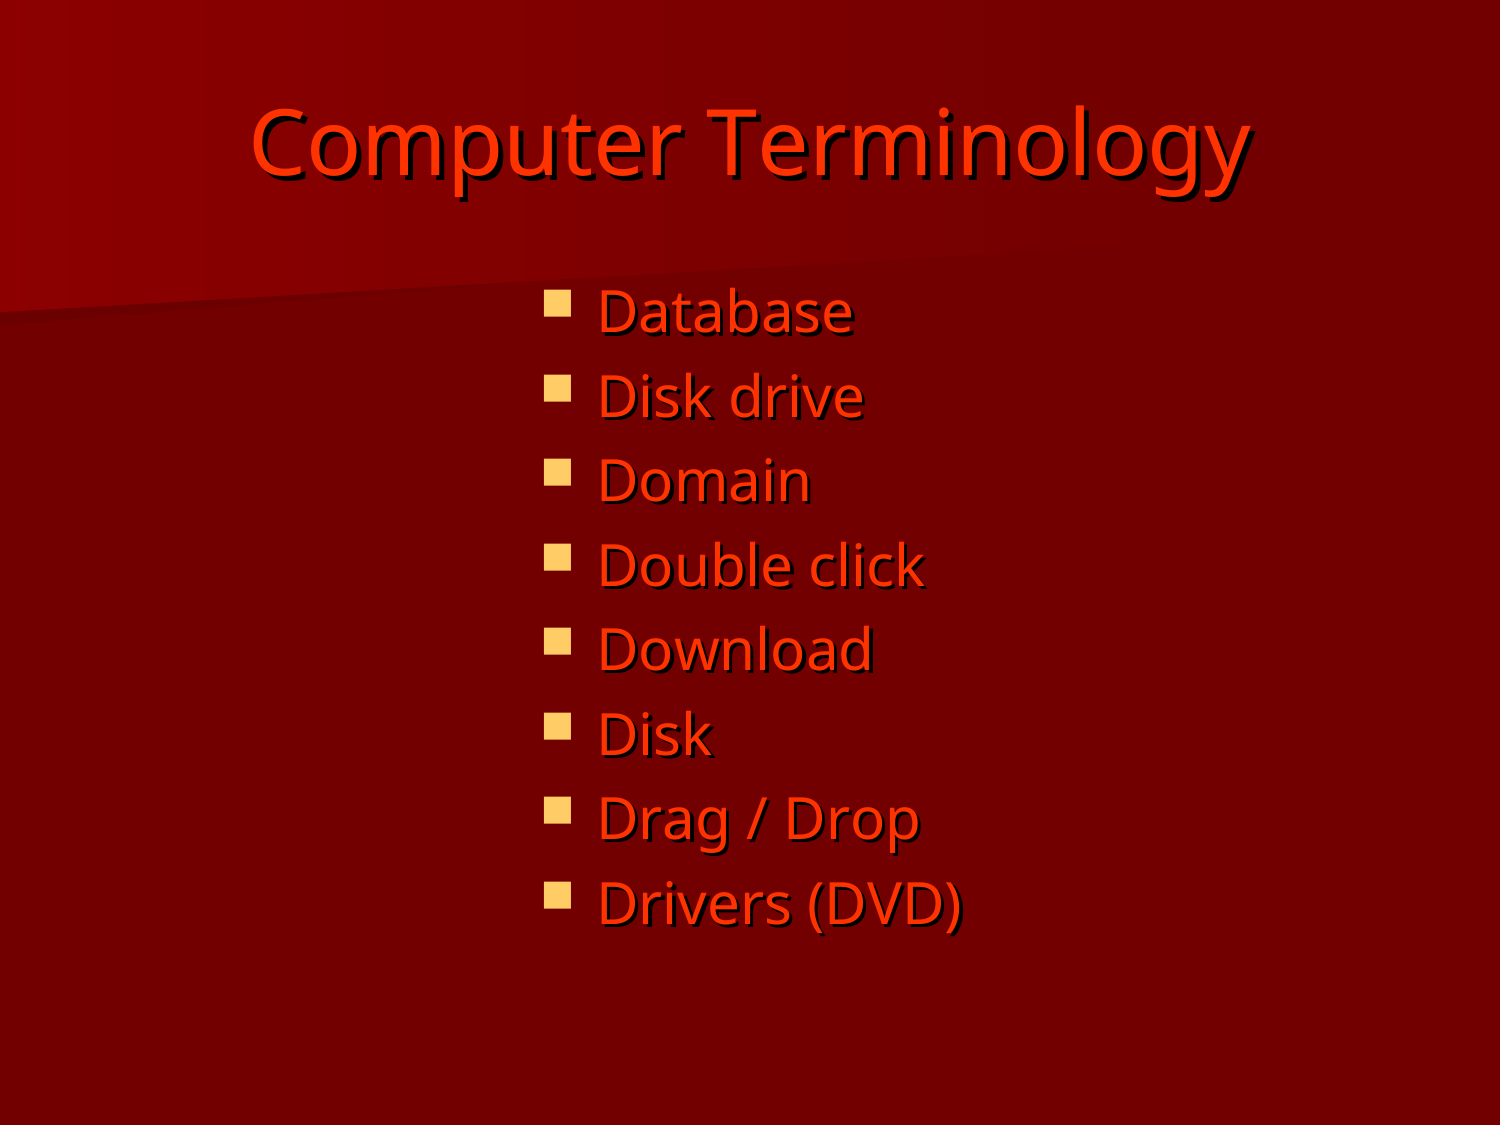

# Computer Terminology
Database
Disk drive
Domain
Double click
Download
Disk
Drag / Drop
Drivers (DVD)